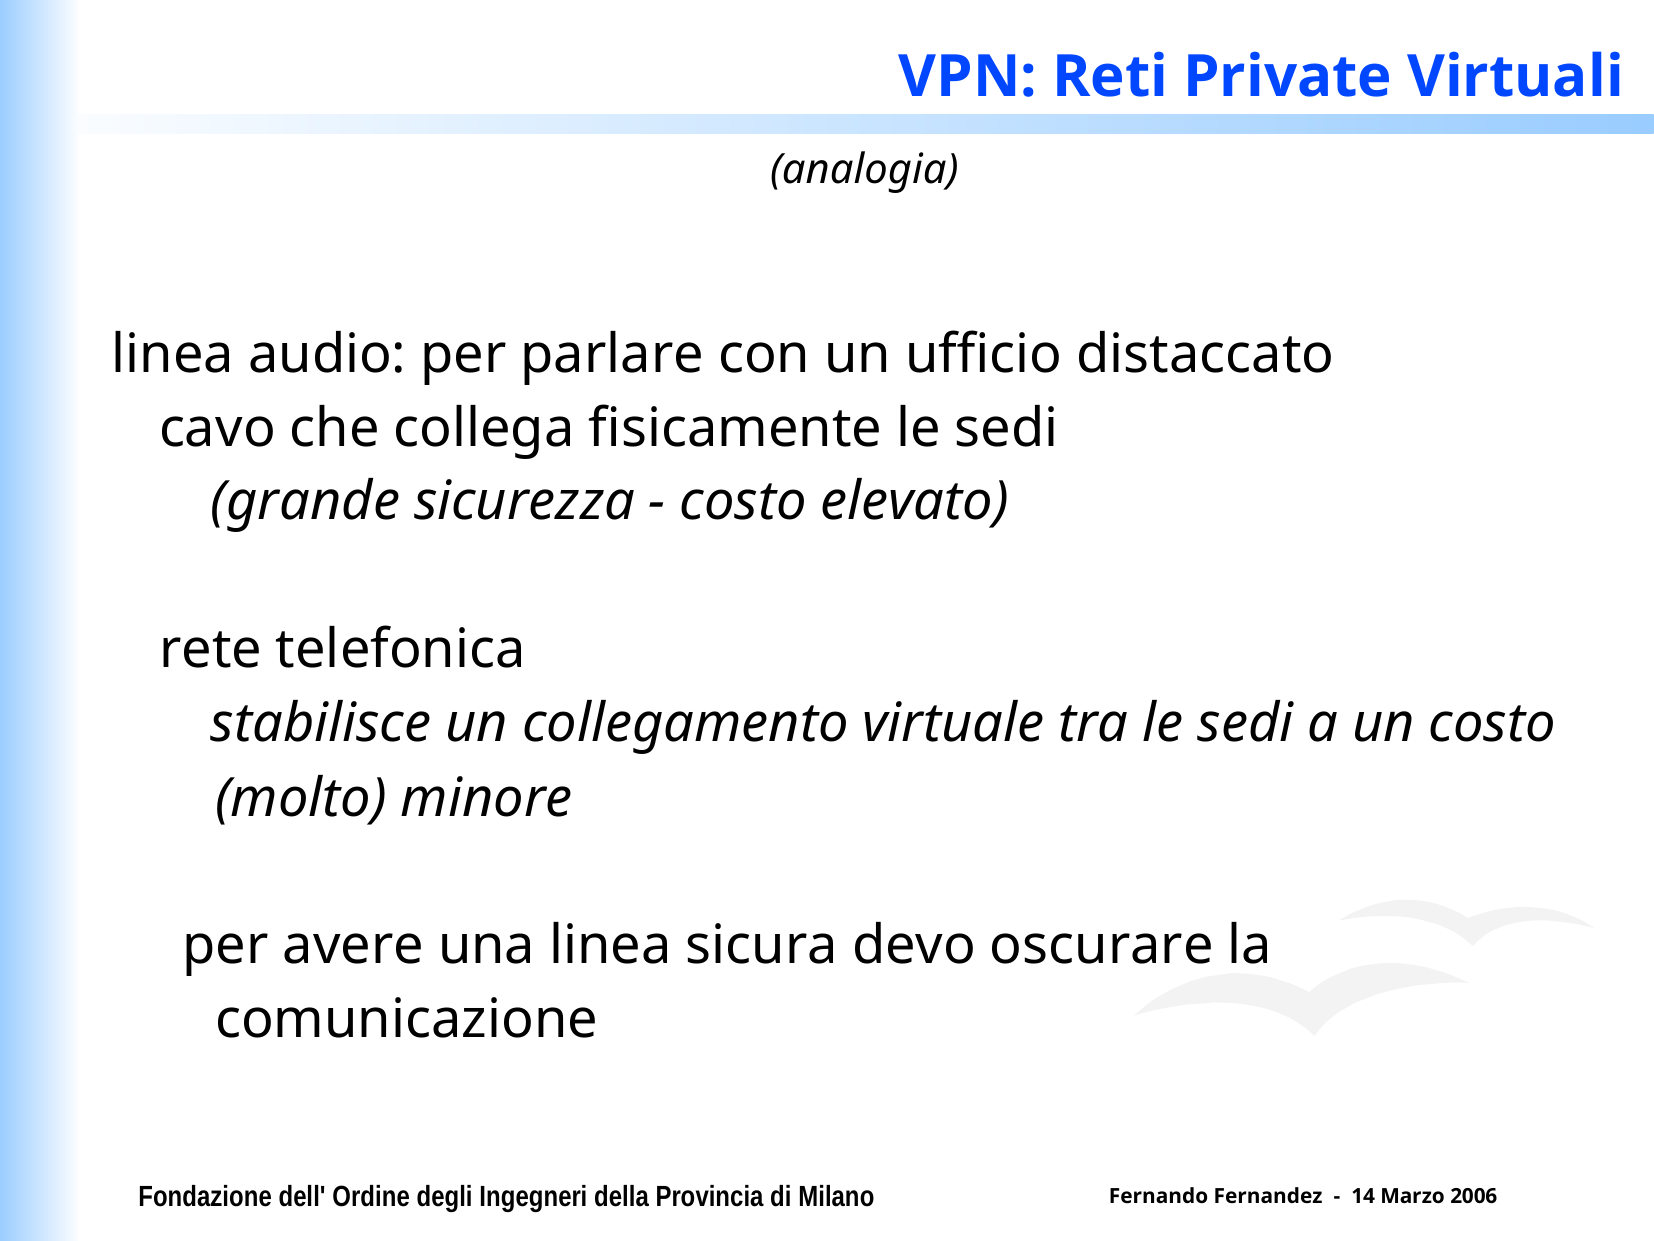

# VPN: Reti Private Virtuali
(analogia)
linea audio: per parlare con un ufficio distaccato
cavo che collega fisicamente le sedi
 (grande sicurezza - costo elevato)
rete telefonica
 stabilisce un collegamento virtuale tra le sedi a un costo (molto) minore
per avere una linea sicura devo oscurare la comunicazione